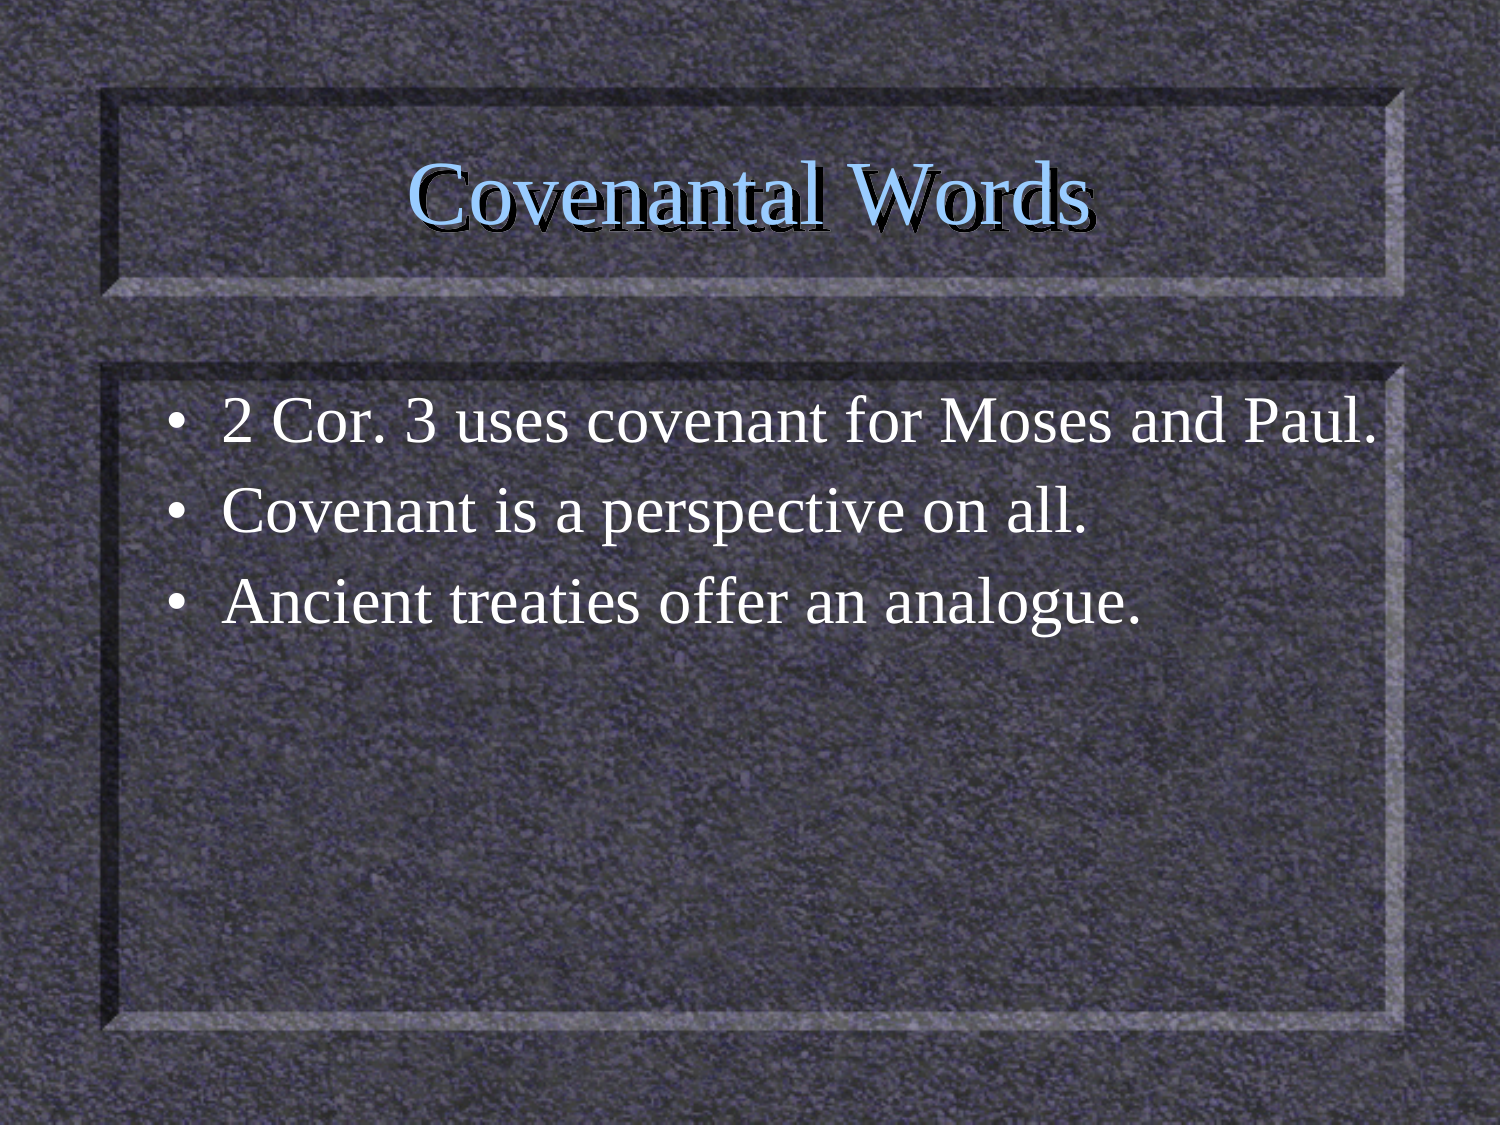

# Covenantal Words
2 Cor. 3 uses covenant for Moses and Paul.
Covenant is a perspective on all.
Ancient treaties offer an analogue.